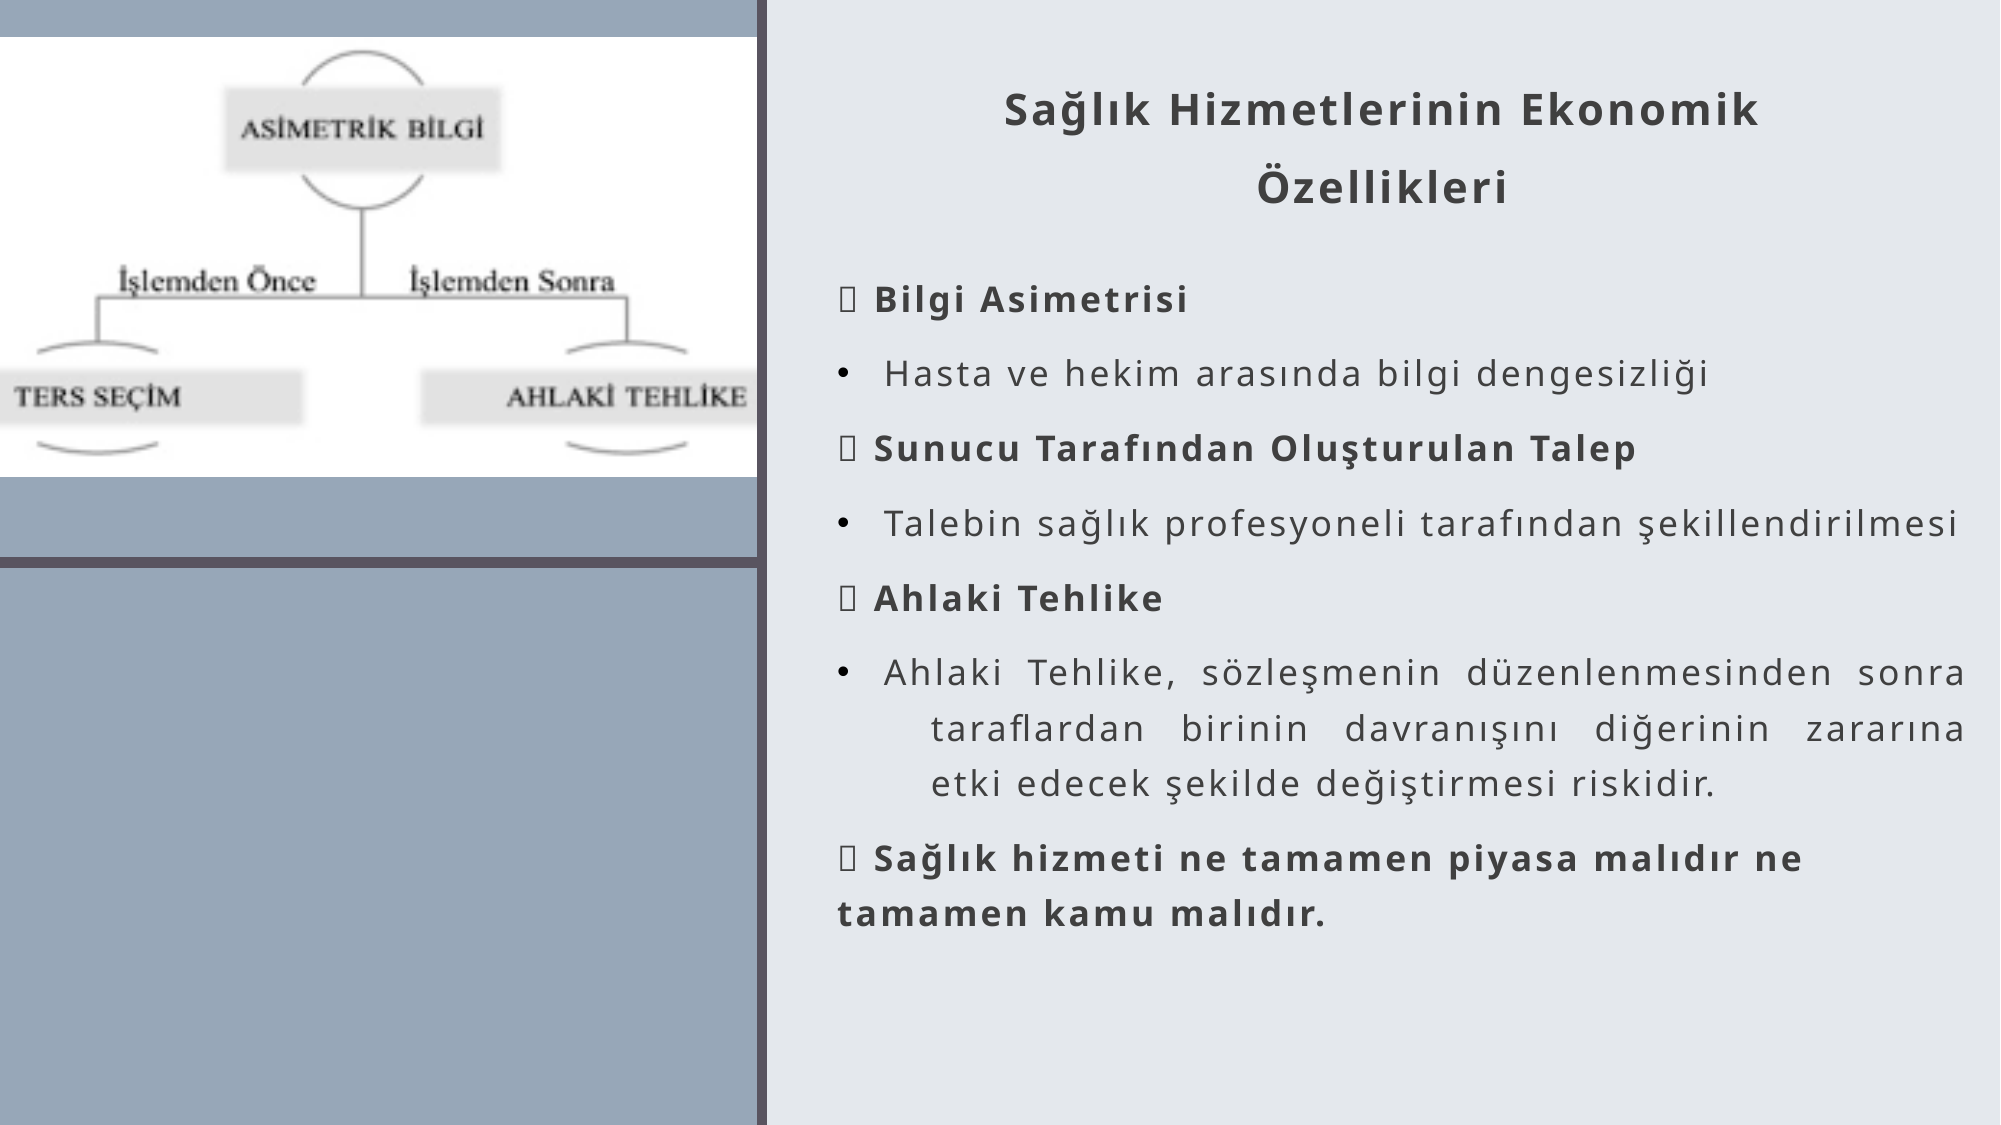

# Sağlık Hizmetlerinin Ekonomik Özellikleri
🔹 Bilgi Asimetrisi
Hasta ve hekim arasında bilgi dengesizliği
🔹 Sunucu Tarafından Oluşturulan Talep
Talebin sağlık profesyoneli tarafından şekillendirilmesi
🔹 Ahlaki Tehlike
Ahlaki Tehlike, sözleşmenin düzenlenmesinden sonra taraflardan birinin davranışını diğerinin zararına etki edecek şekilde değiştirmesi riskidir.
📌 Sağlık hizmeti ne tamamen piyasa malıdır ne tamamen kamu malıdır.